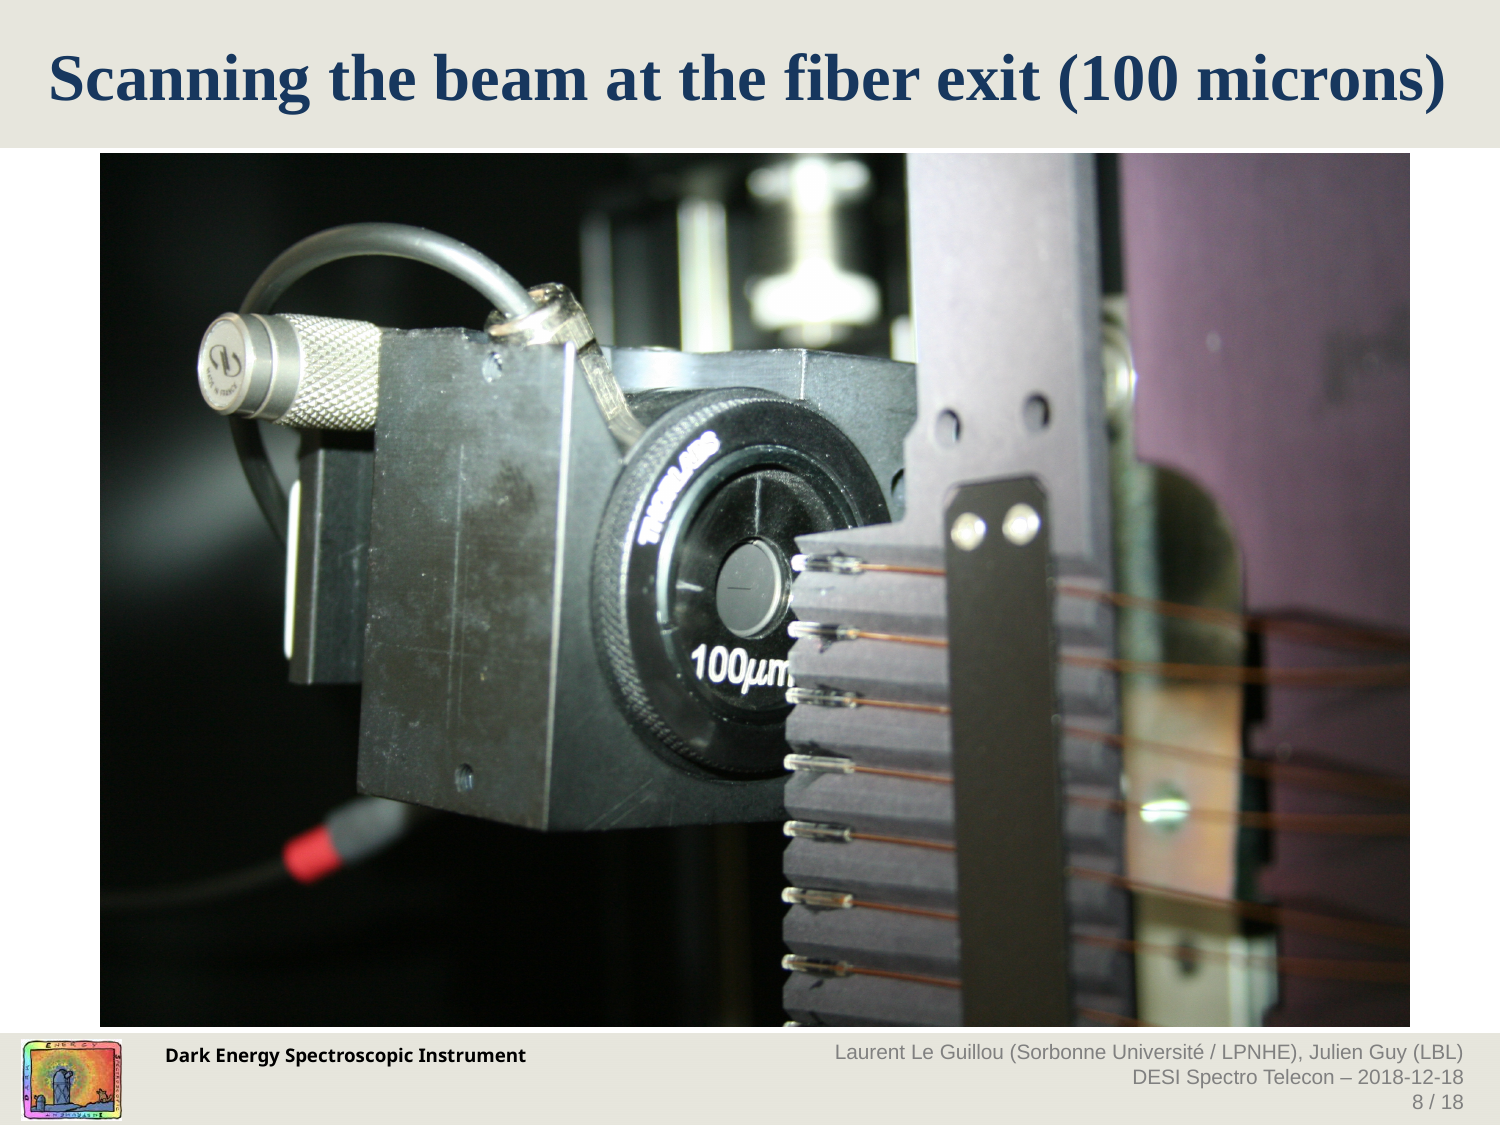

# Scanning the beam at the fiber exit (100 microns)